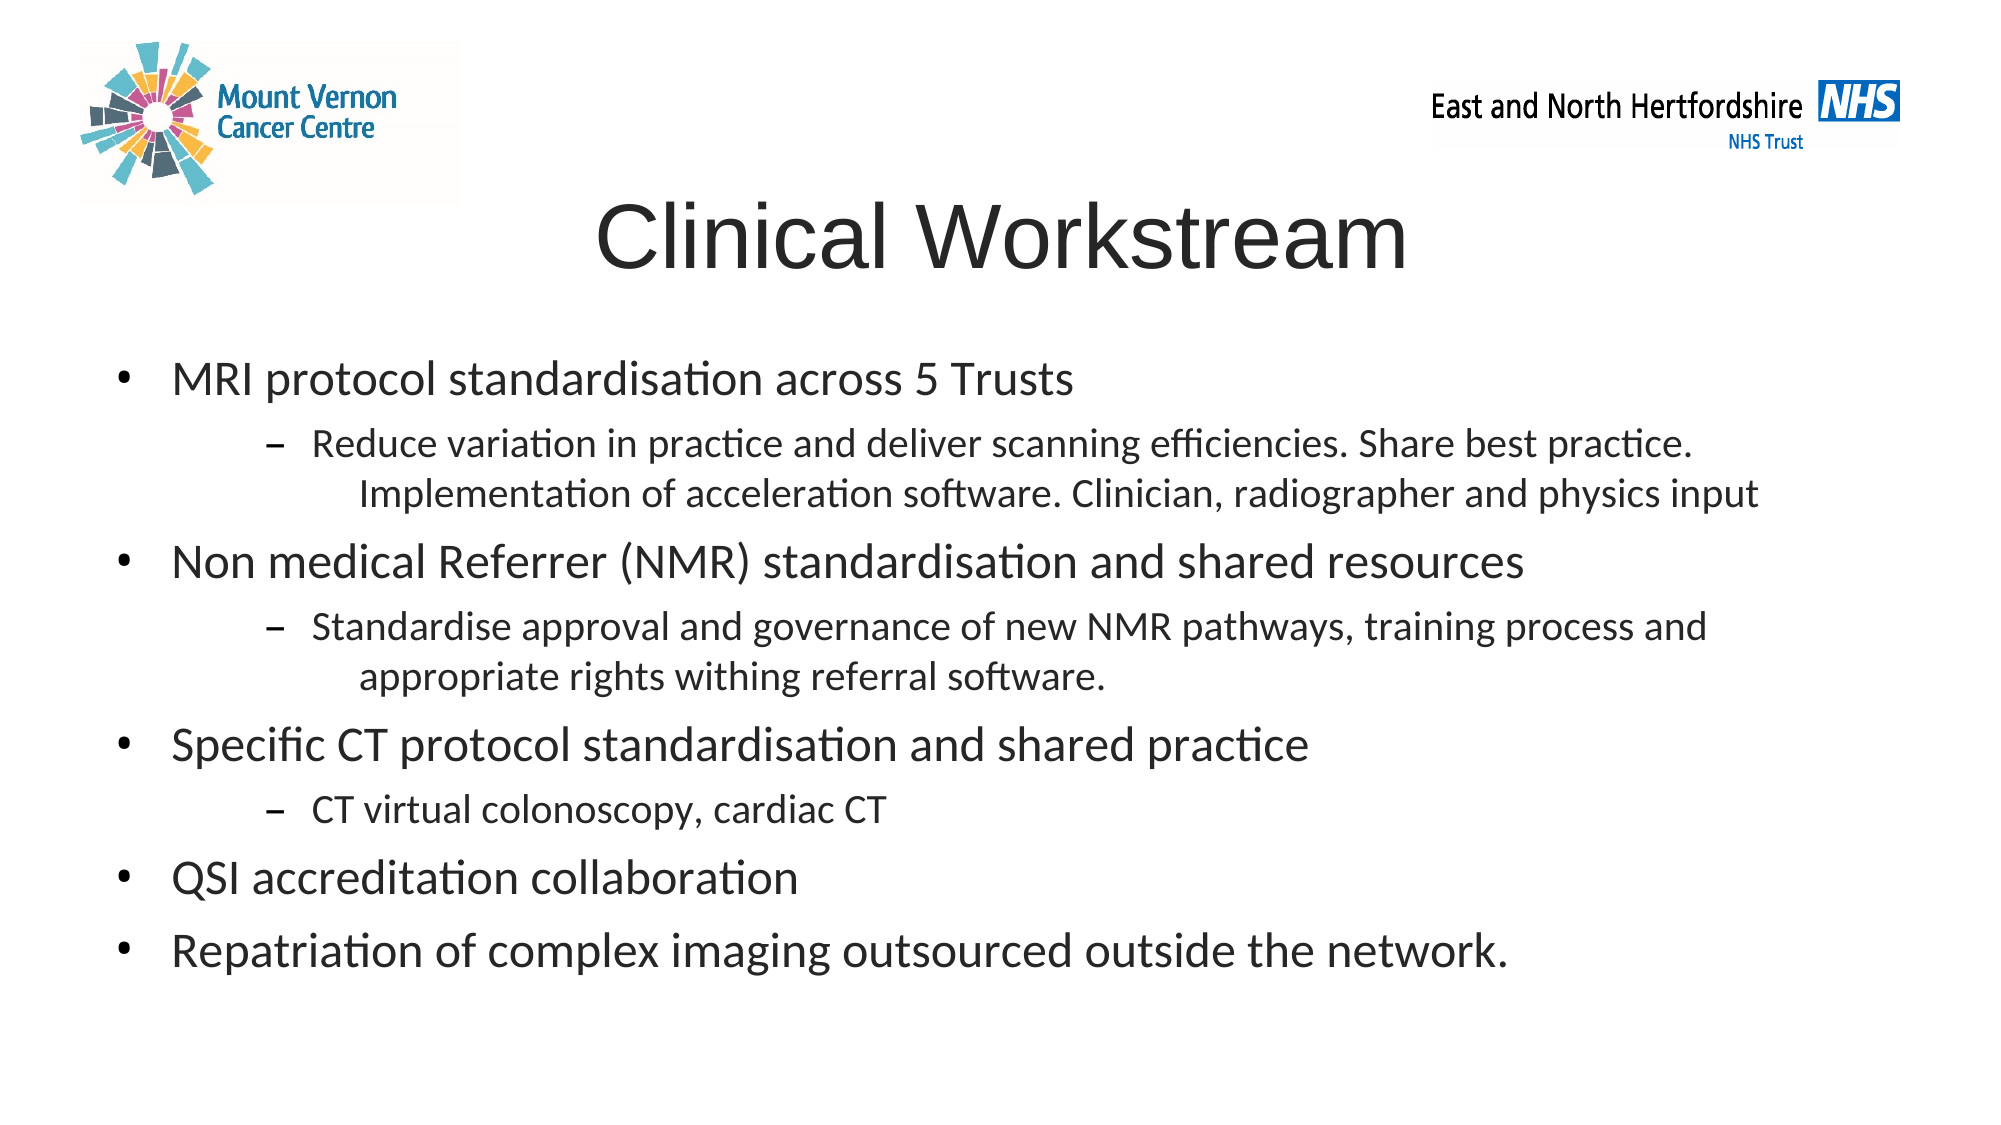

# Clinical Workstream
MRI protocol standardisation across 5 Trusts
Reduce variation in practice and deliver scanning efficiencies. Share best practice. Implementation of acceleration software. Clinician, radiographer and physics input
Non medical Referrer (NMR) standardisation and shared resources
Standardise approval and governance of new NMR pathways, training process and appropriate rights withing referral software.
Specific CT protocol standardisation and shared practice
CT virtual colonoscopy, cardiac CT
QSI accreditation collaboration
Repatriation of complex imaging outsourced outside the network.